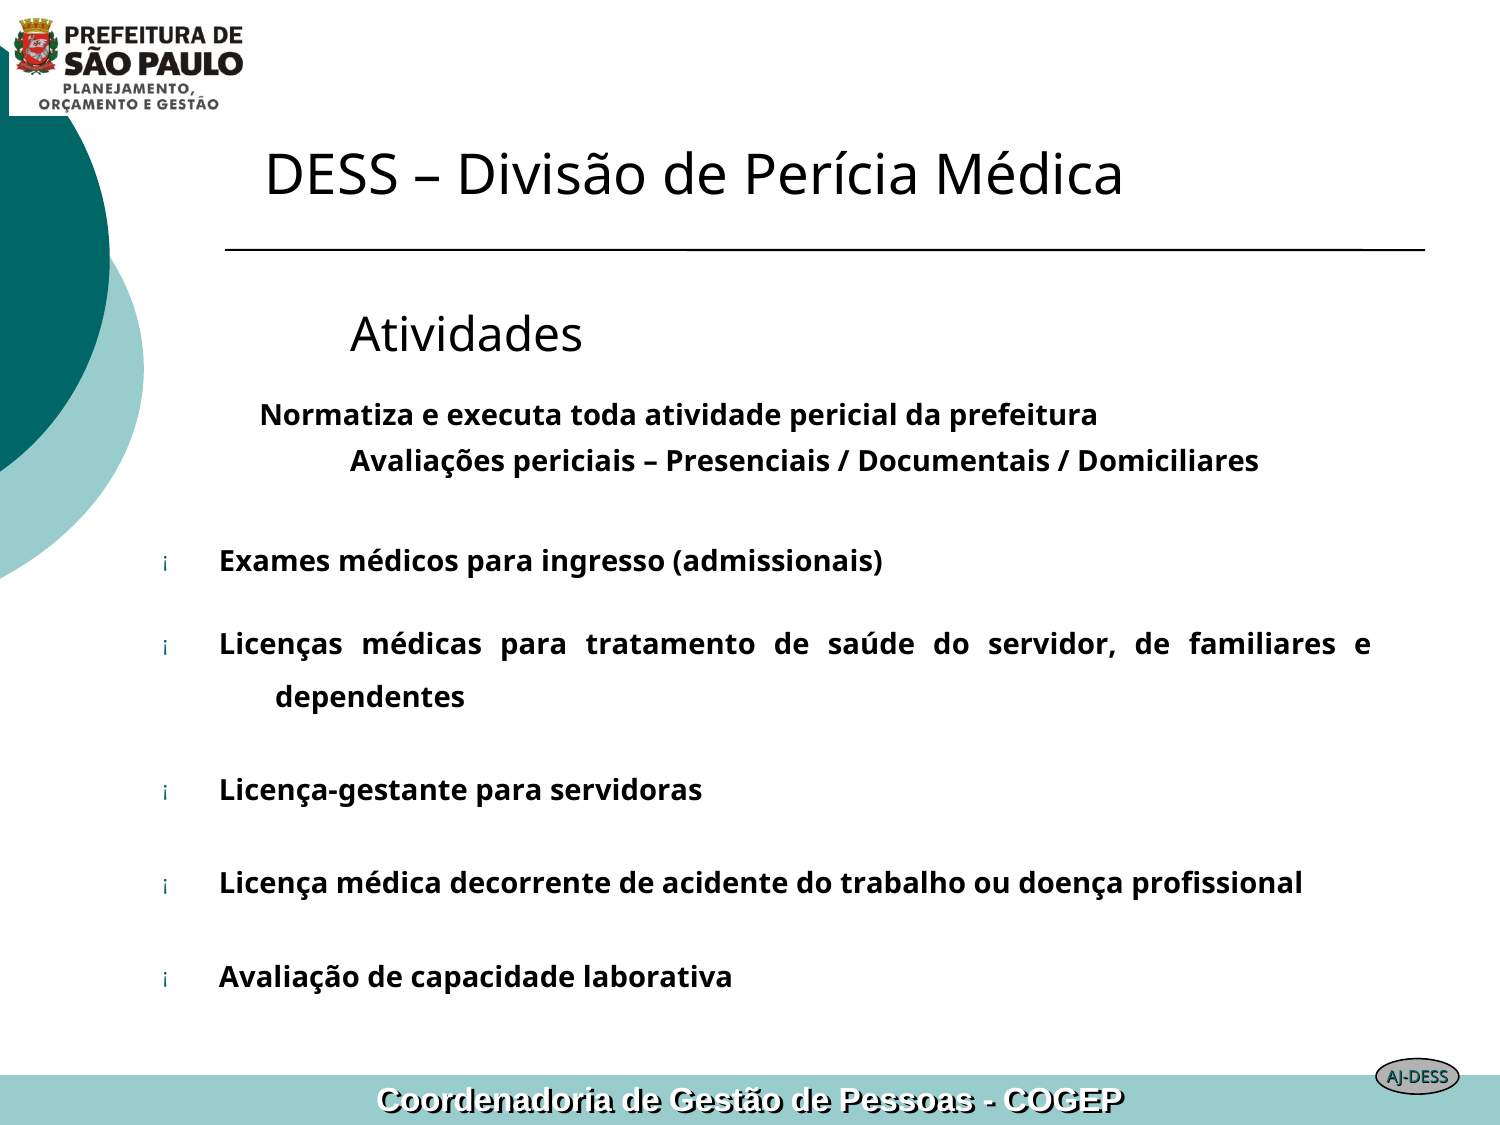

DESS – Divisão de Perícia Médica
# Atividades
 Normatiza e executa toda atividade pericial da prefeitura
	Avaliações periciais – Presenciais / Documentais / Domiciliares
Exames médicos para ingresso (admissionais)
Licenças médicas para tratamento de saúde do servidor, de familiares e dependentes
Licença-gestante para servidoras
Licença médica decorrente de acidente do trabalho ou doença profissional
Avaliação de capacidade laborativa
AJ-DESS
AJ